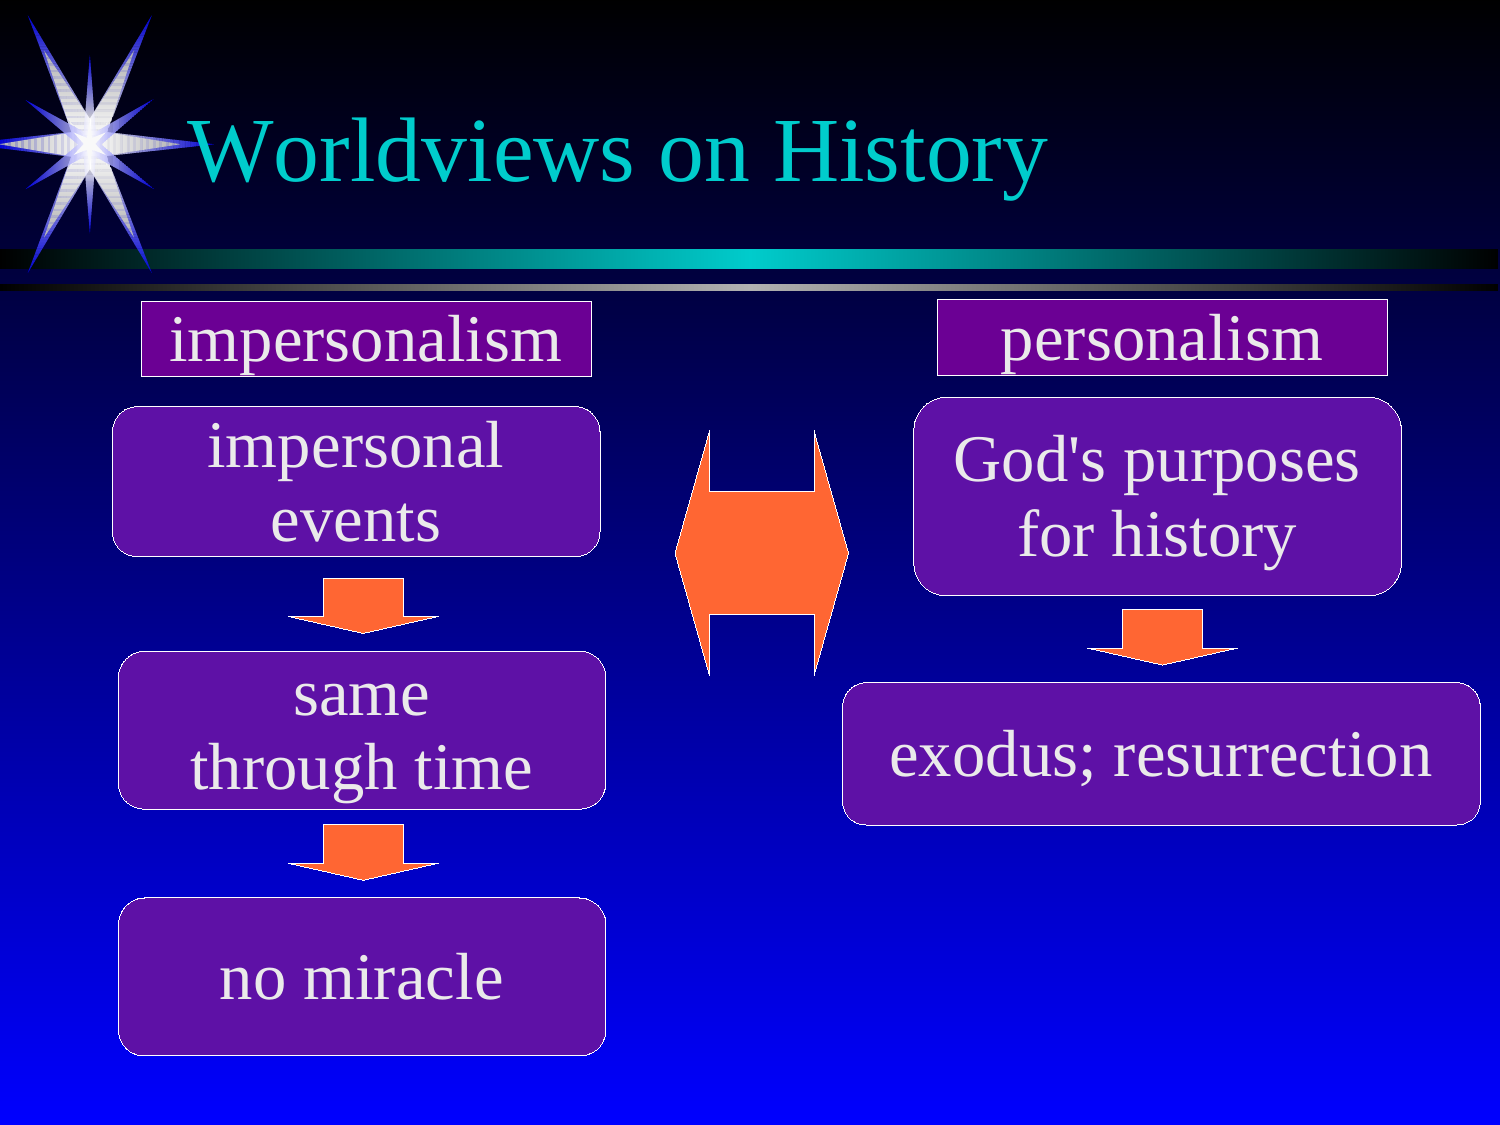

# Worldviews on History
personalism
impersonalism
God's purposes
for history
impersonal
events
same
through time
exodus; resurrection
no miracle